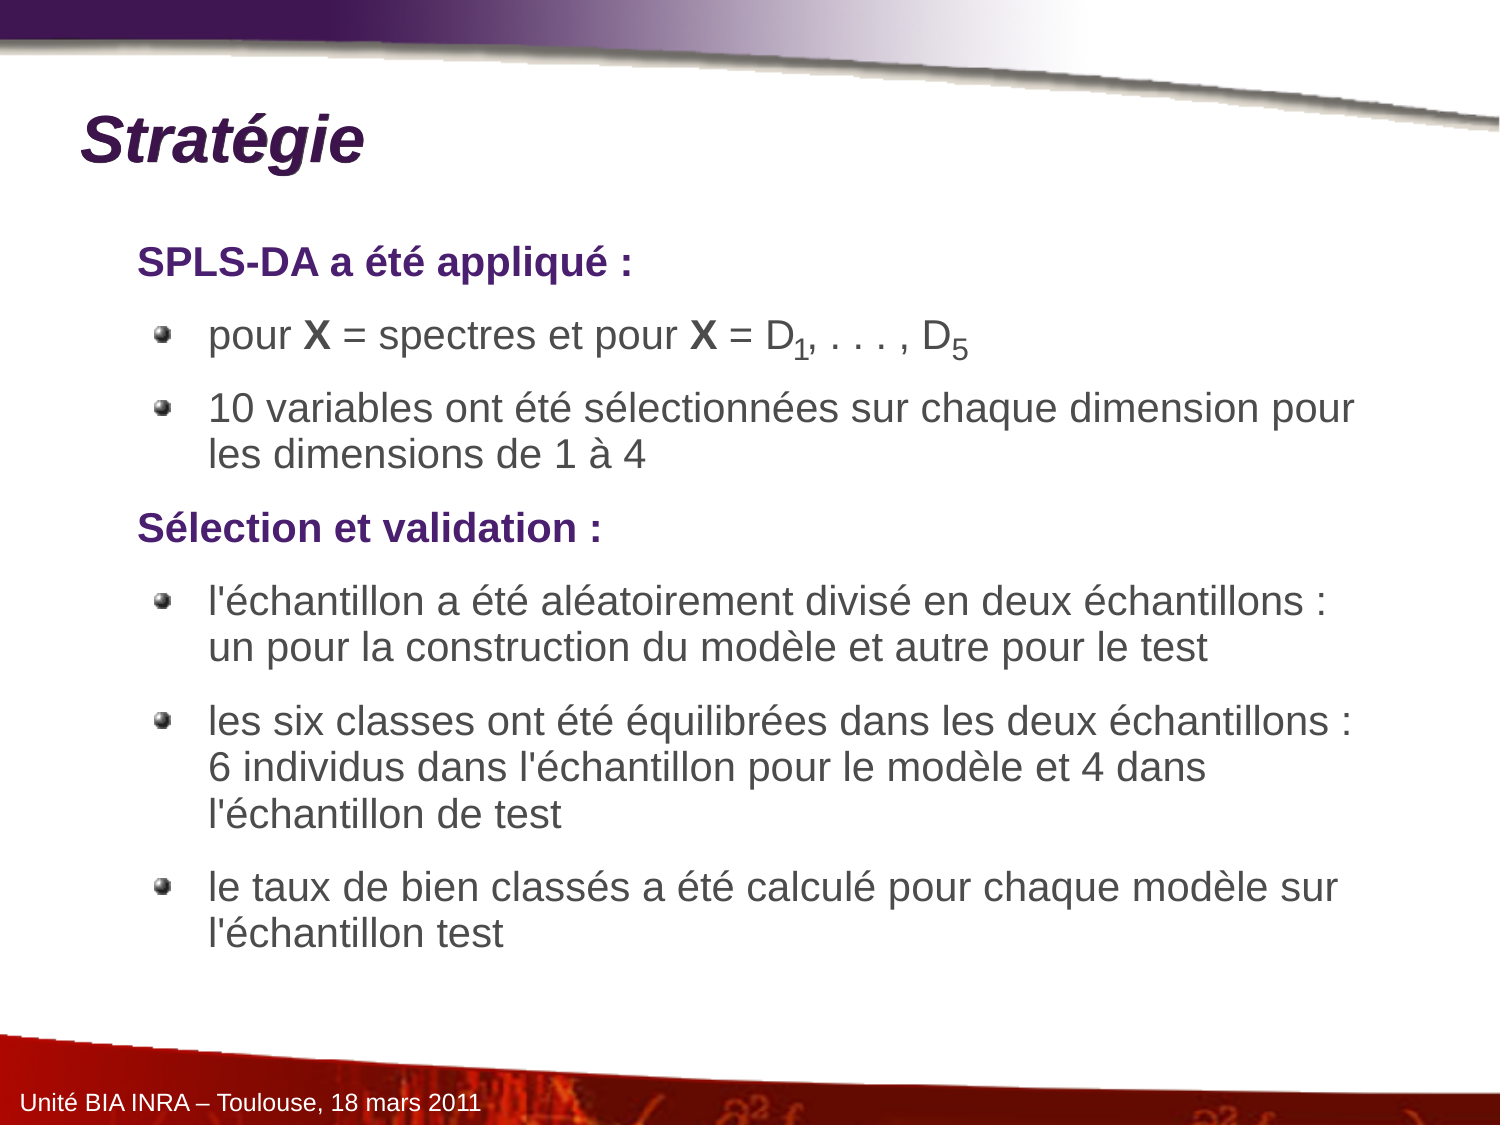

Stratégie
# SPLS-DA a été appliqué :
pour X = spectres et pour X = D , . . . , D
10 variables ont été sélectionnées sur chaque dimension pour les dimensions de 1 à 4
Sélection et validation :
l'échantillon a été aléatoirement divisé en deux échantillons : un pour la construction du modèle et autre pour le test
les six classes ont été équilibrées dans les deux échantillons : 6 individus dans l'échantillon pour le modèle et 4 dans l'échantillon de test
le taux de bien classés a été calculé pour chaque modèle sur l'échantillon test
1
5